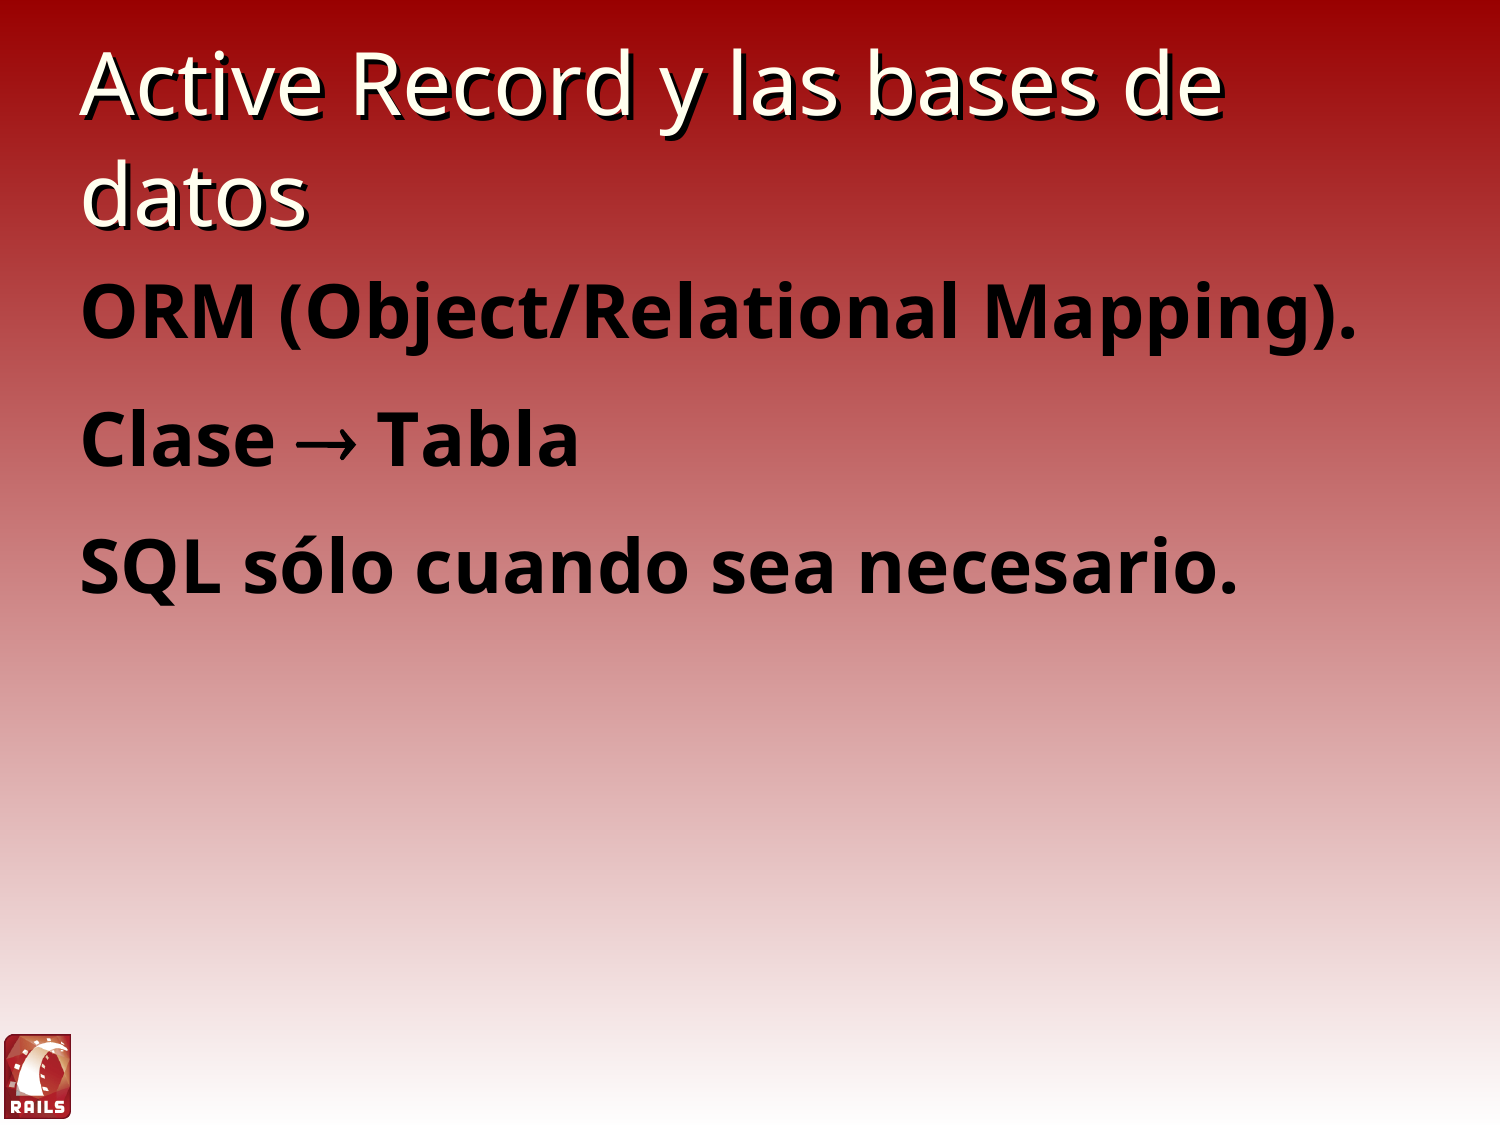

# Active Record y las bases de datos
ORM (Object/Relational Mapping).
Clase  Tabla
SQL sólo cuando sea necesario.